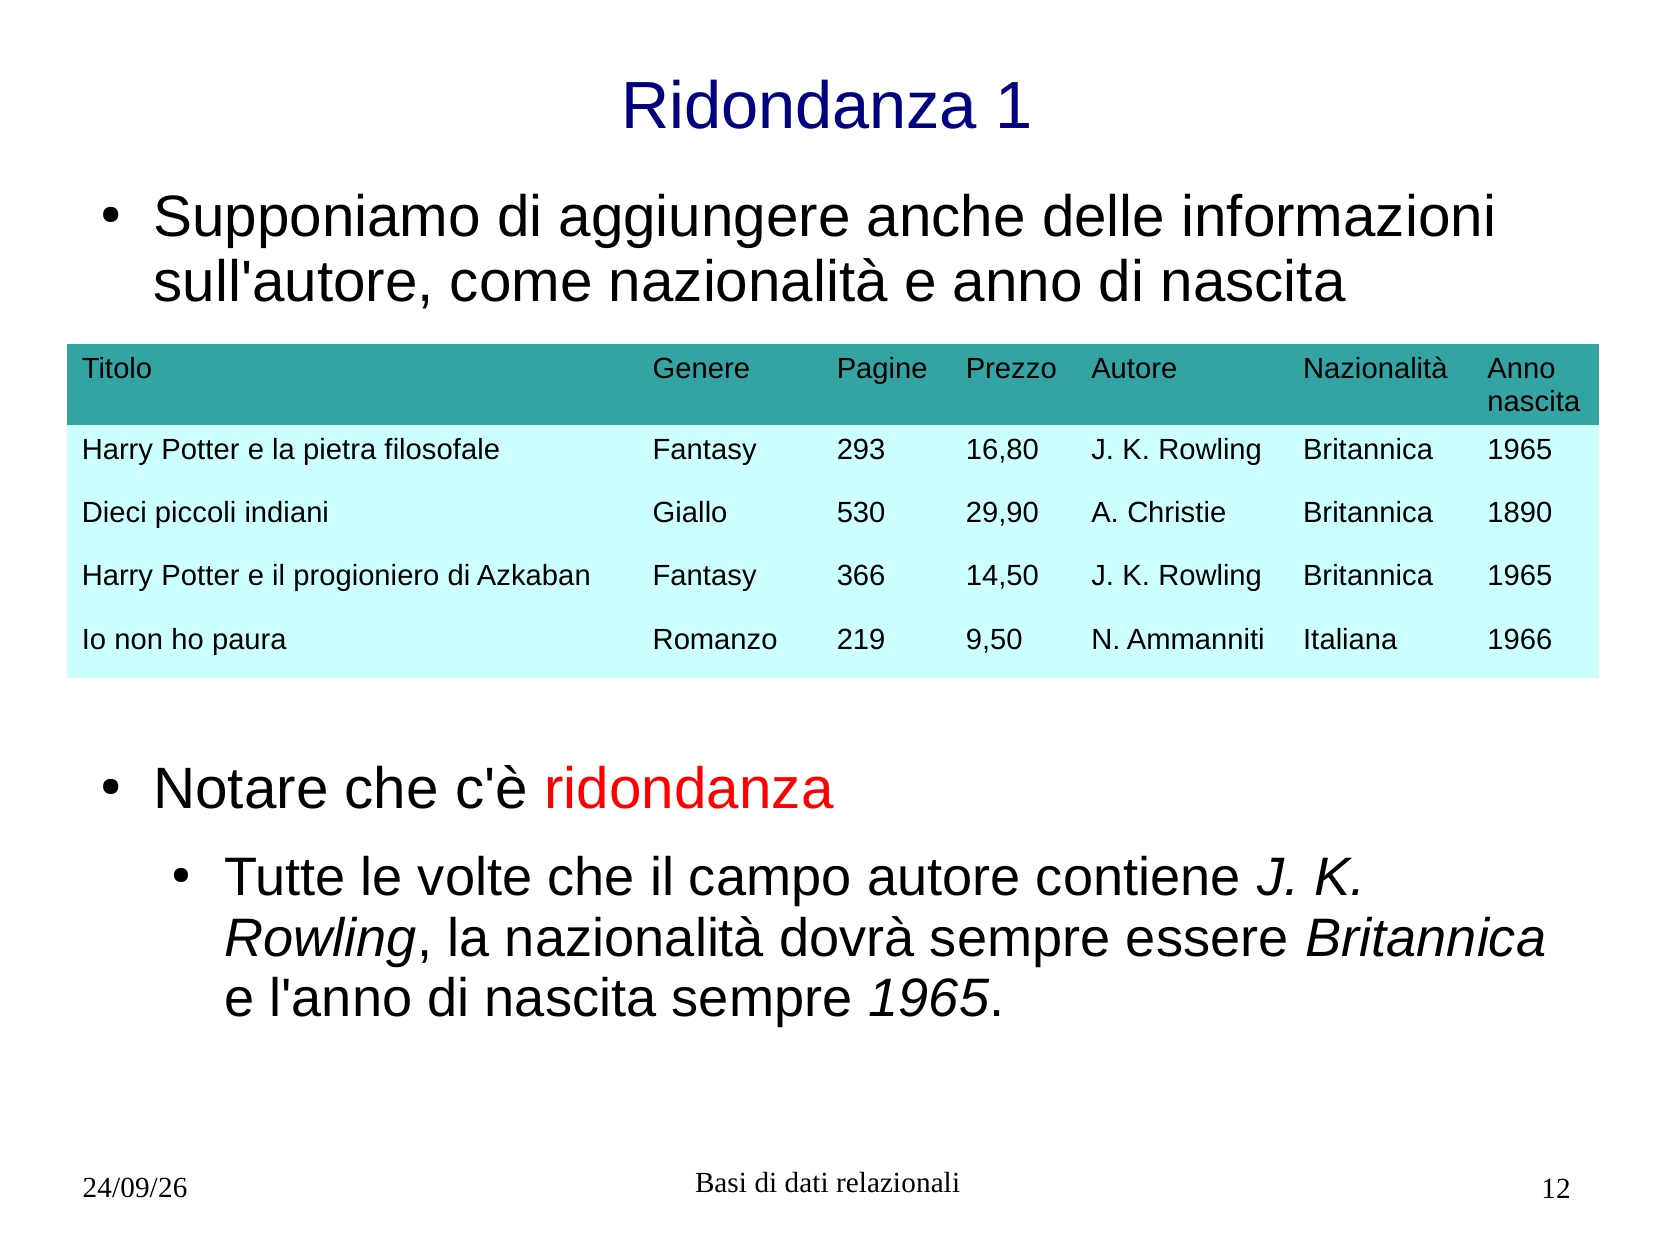

# Ridondanza 1
Supponiamo di aggiungere anche delle informazioni sull'autore, come nazionalità e anno di nascita
Notare che c'è ridondanza
Tutte le volte che il campo autore contiene J. K. Rowling, la nazionalità dovrà sempre essere Britannica e l'anno di nascita sempre 1965.
| Titolo | Genere | Pagine | Prezzo | Autore | Nazionalità | Anno nascita |
| --- | --- | --- | --- | --- | --- | --- |
| Harry Potter e la pietra filosofale | Fantasy | 293 | 16,80 | J. K. Rowling | Britannica | 1965 |
| Dieci piccoli indiani | Giallo | 530 | 29,90 | A. Christie | Britannica | 1890 |
| Harry Potter e il progioniero di Azkaban | Fantasy | 366 | 14,50 | J. K. Rowling | Britannica | 1965 |
| Io non ho paura | Romanzo | 219 | 9,50 | N. Ammanniti | Italiana | 1966 |